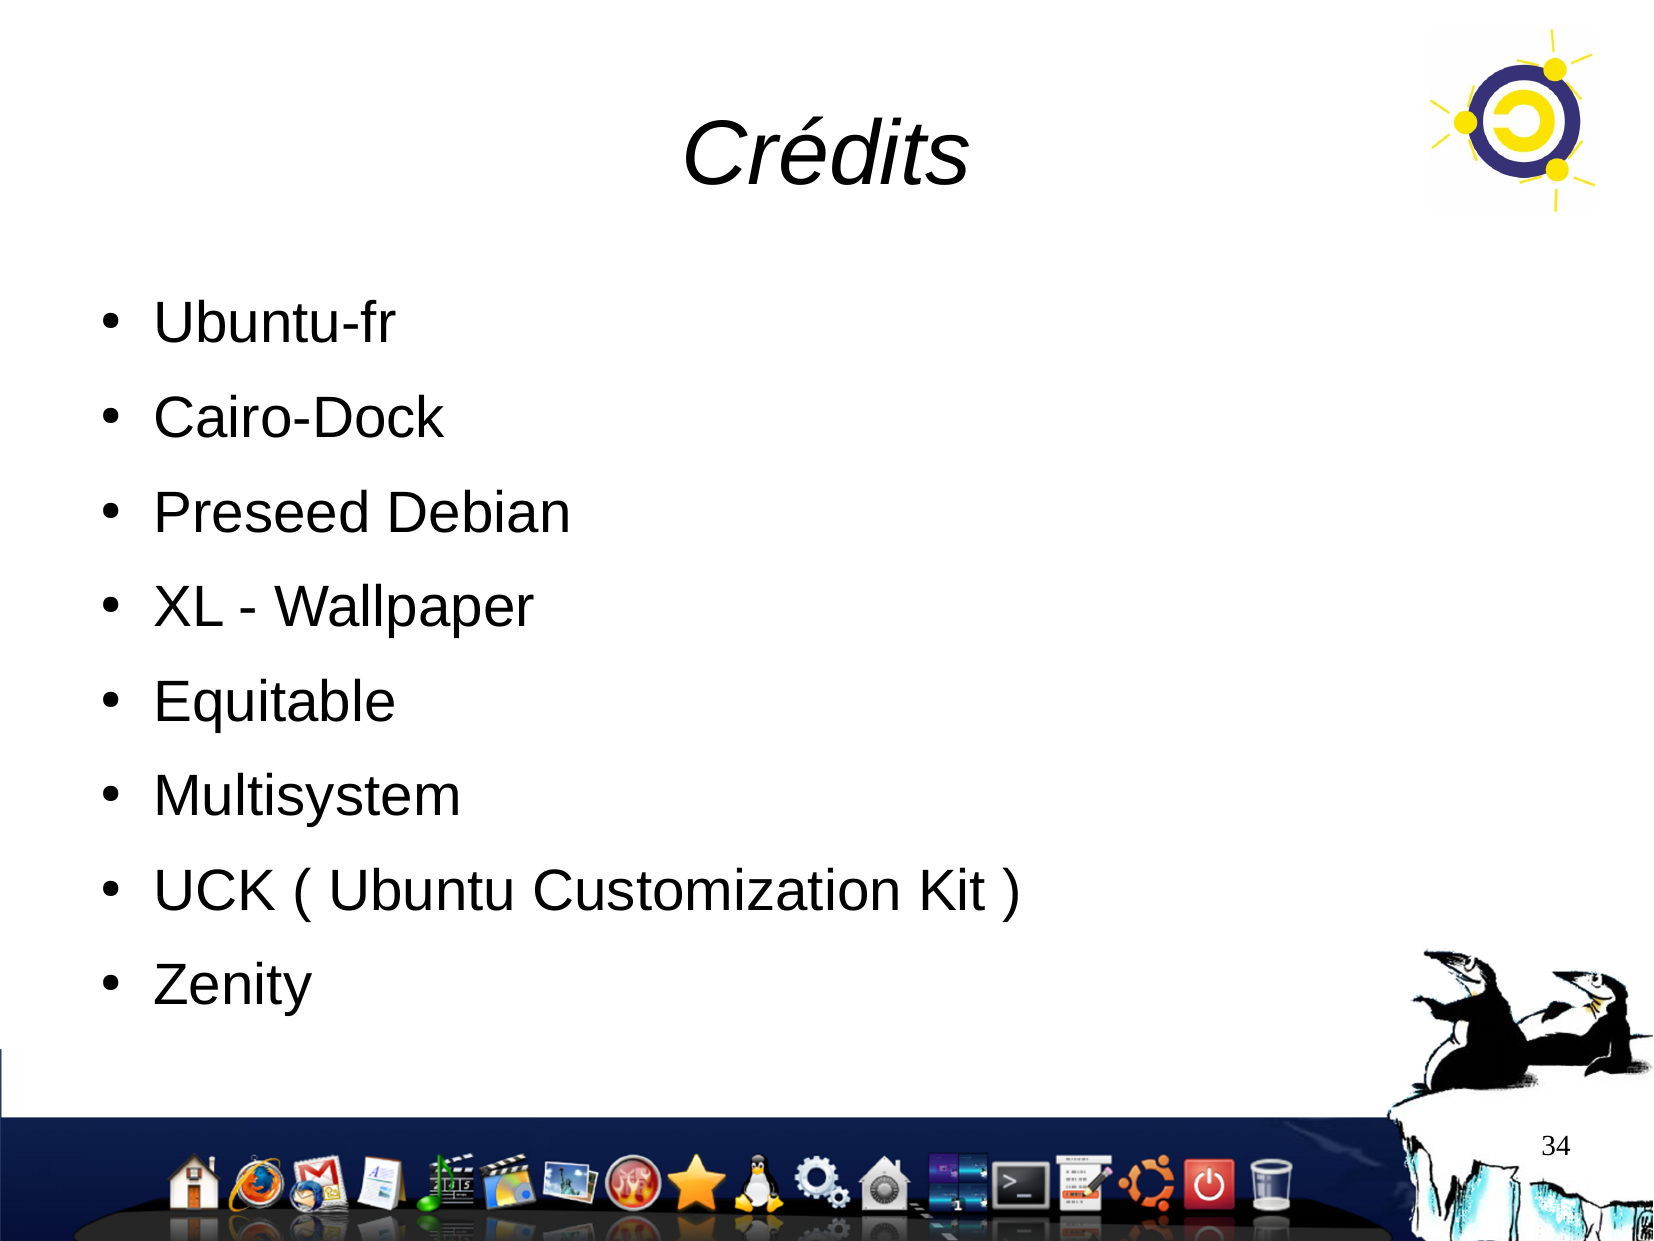

# Crédits
Ubuntu-fr
Cairo-Dock
Preseed Debian
XL - Wallpaper
Equitable
Multisystem
UCK ( Ubuntu Customization Kit )
Zenity
34